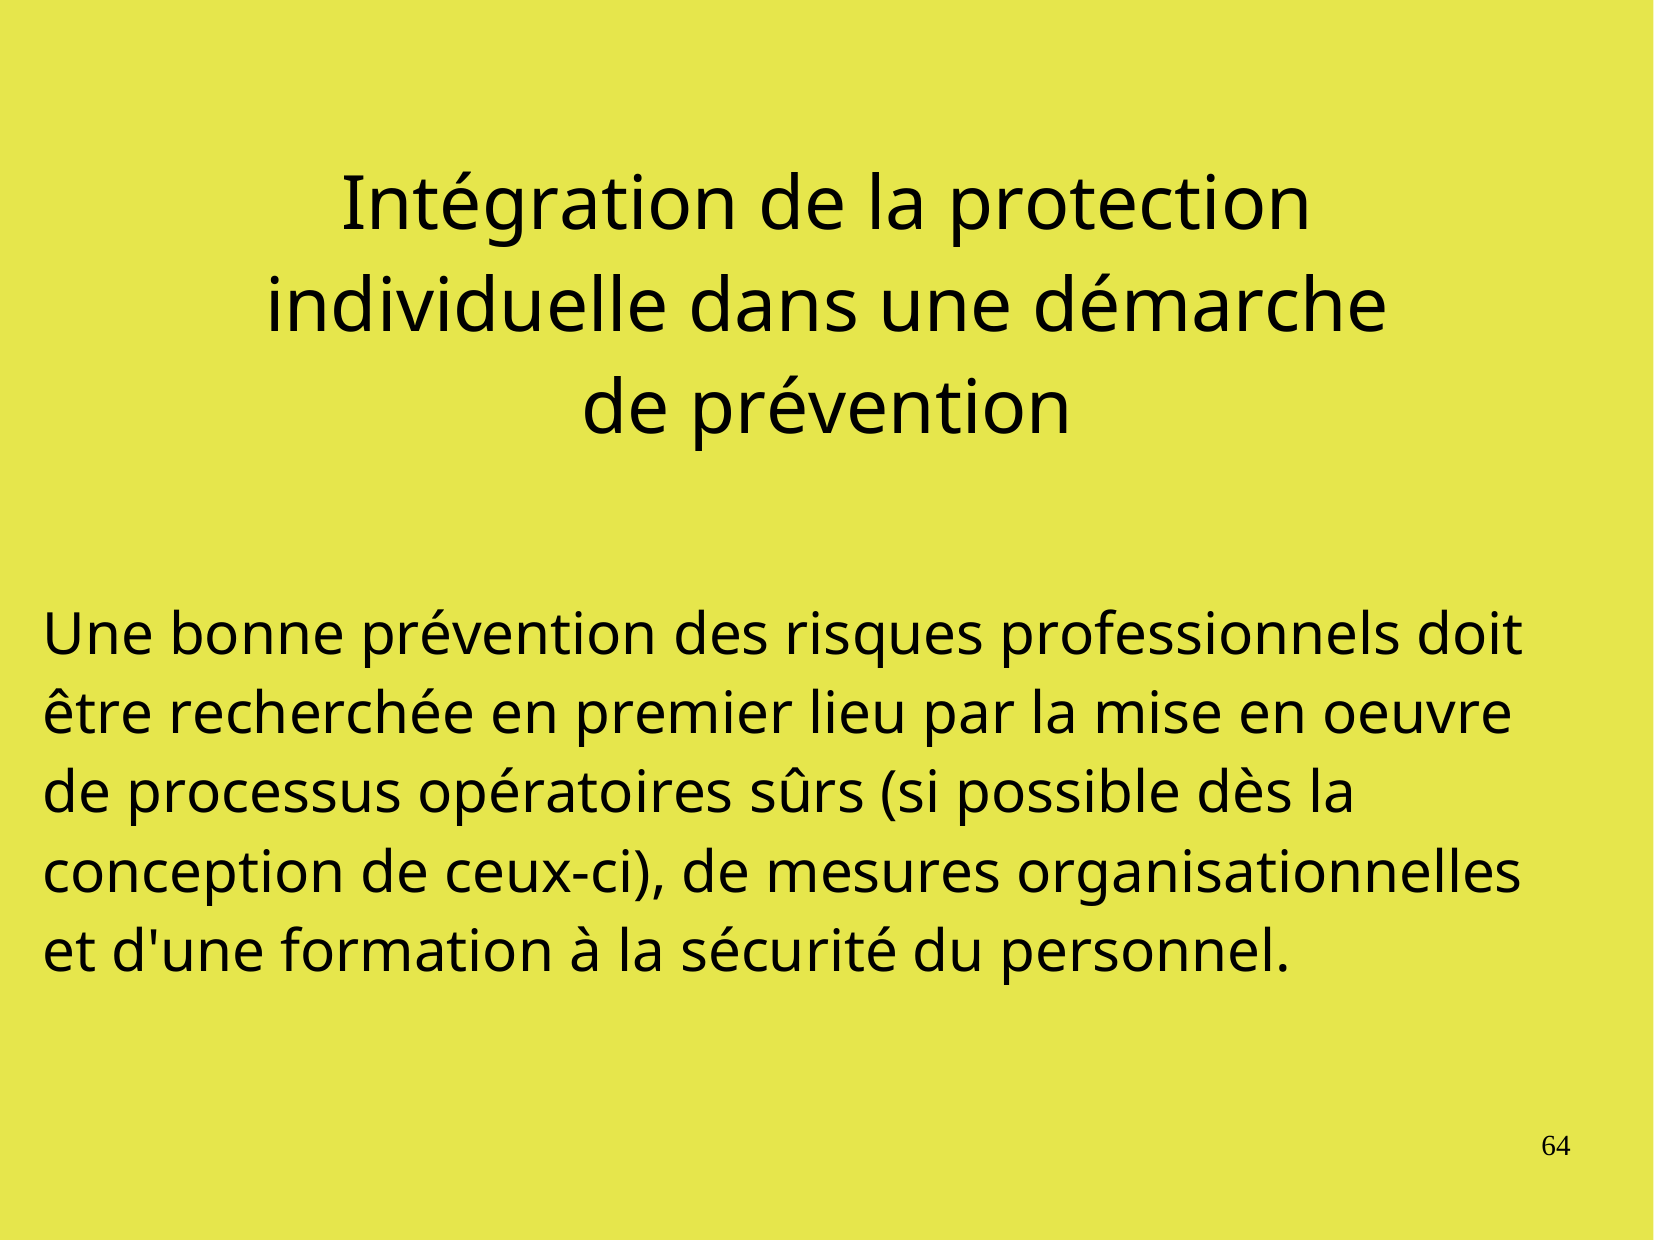

Intégration de la protection individuelle dans une démarche de prévention
Une bonne prévention des risques professionnels doit être recherchée en premier lieu par la mise en oeuvre de processus opératoires sûrs (si possible dès la conception de ceux-ci), de mesures organisationnelles et d'une formation à la sécurité du personnel.
64